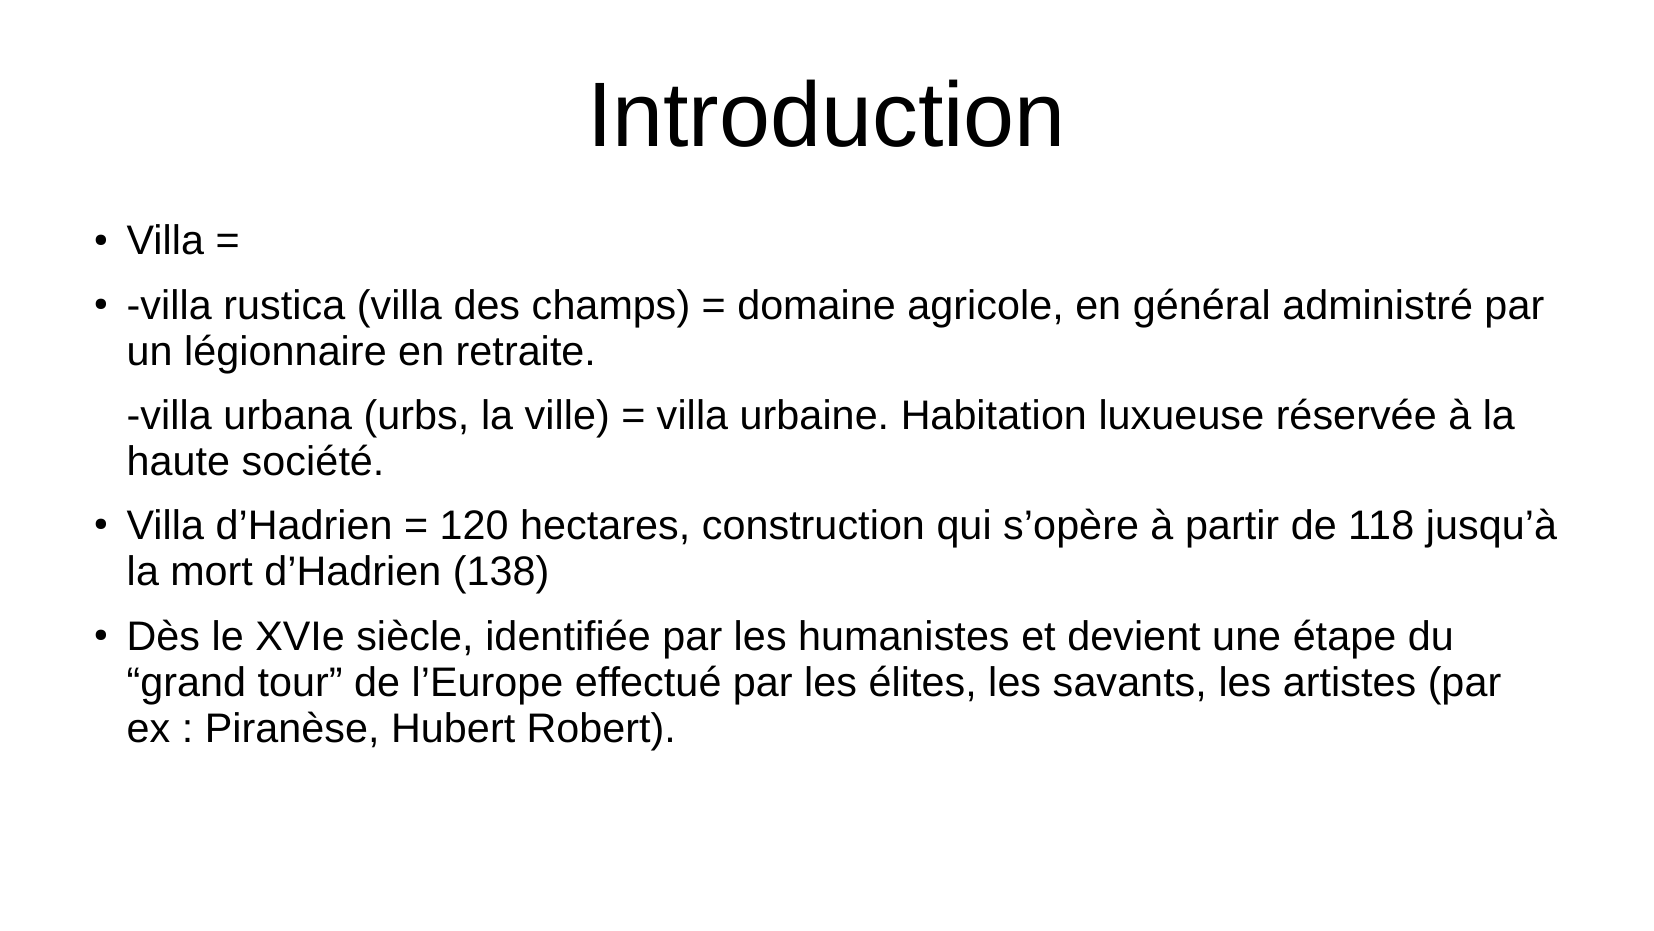

# Introduction
Villa =
-villa rustica (villa des champs) = domaine agricole, en général administré par un légionnaire en retraite.
-villa urbana (urbs, la ville) = villa urbaine. Habitation luxueuse réservée à la haute société.
Villa d’Hadrien = 120 hectares, construction qui s’opère à partir de 118 jusqu’à la mort d’Hadrien (138)
Dès le XVIe siècle, identifiée par les humanistes et devient une étape du “grand tour” de l’Europe effectué par les élites, les savants, les artistes (par ex : Piranèse, Hubert Robert).